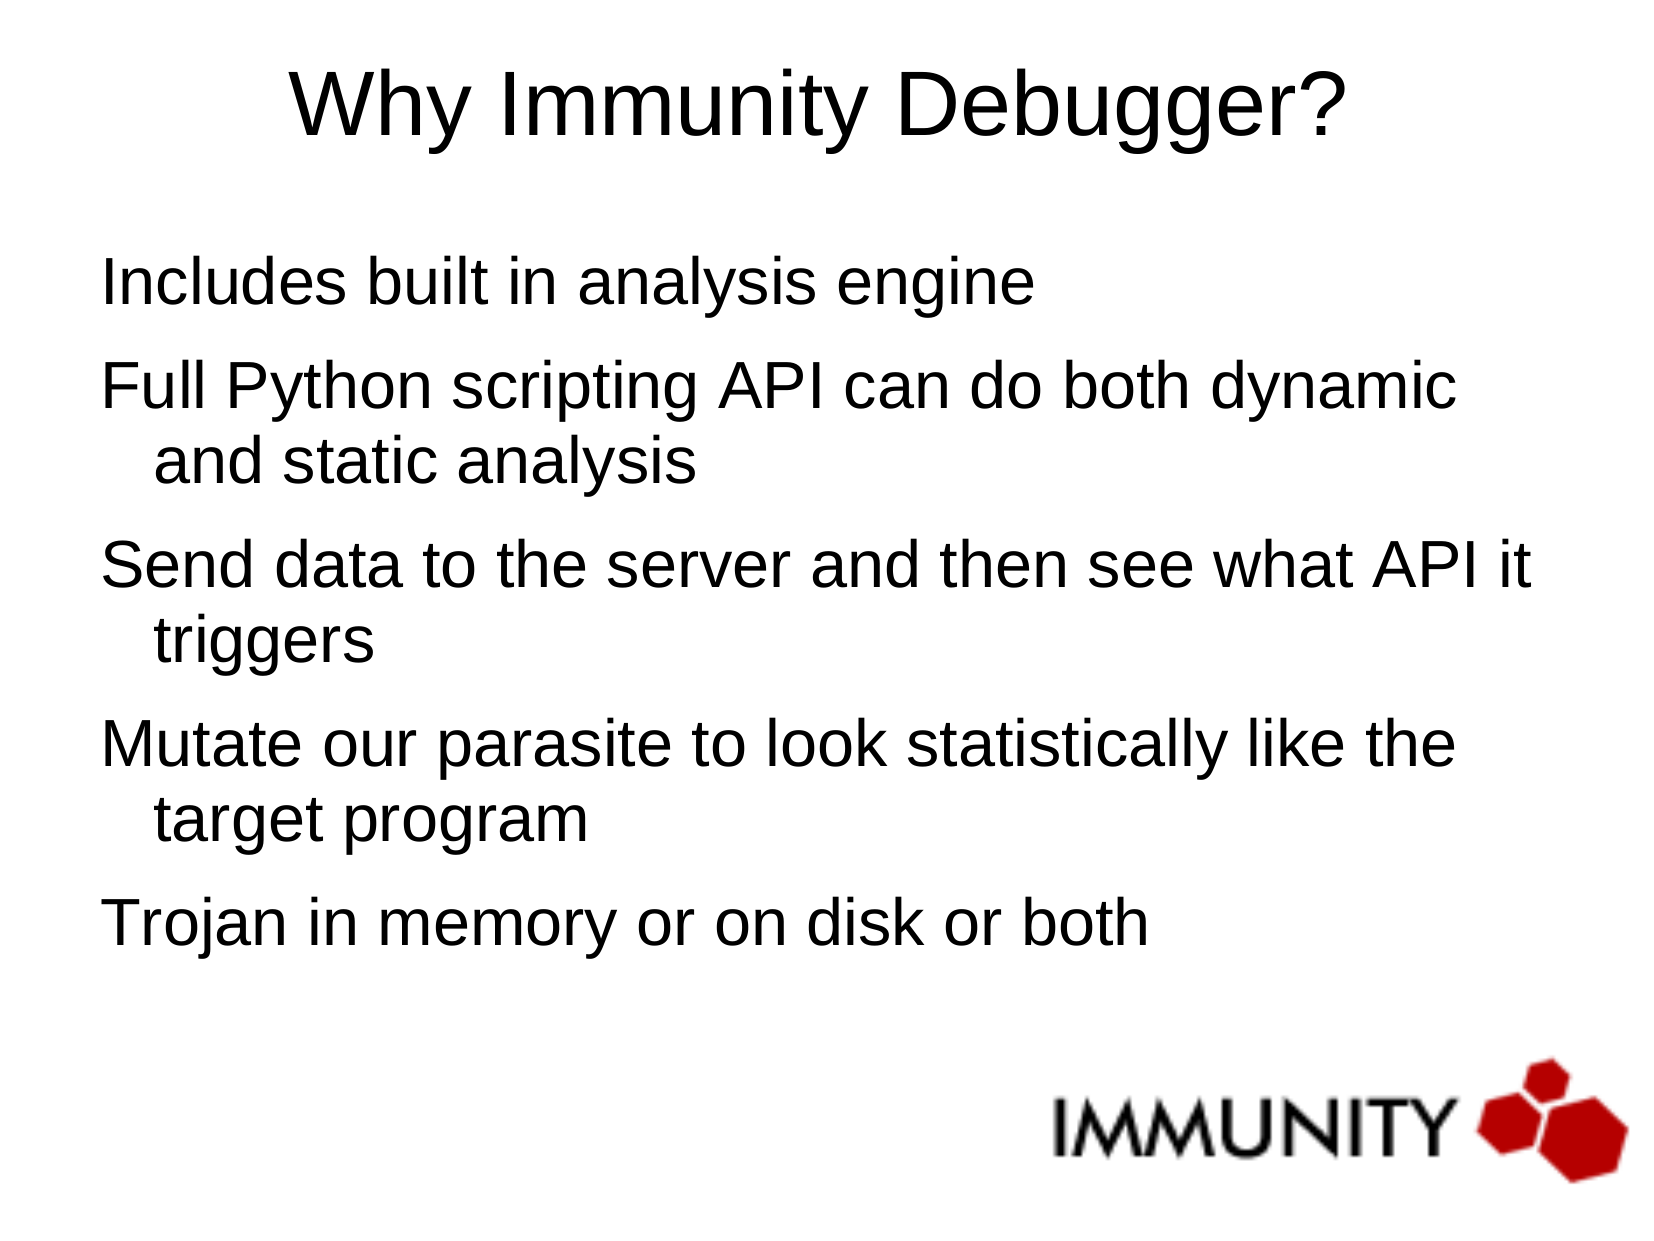

# Why Immunity Debugger?
Includes built in analysis engine
Full Python scripting API can do both dynamic and static analysis
Send data to the server and then see what API it triggers
Mutate our parasite to look statistically like the target program
Trojan in memory or on disk or both